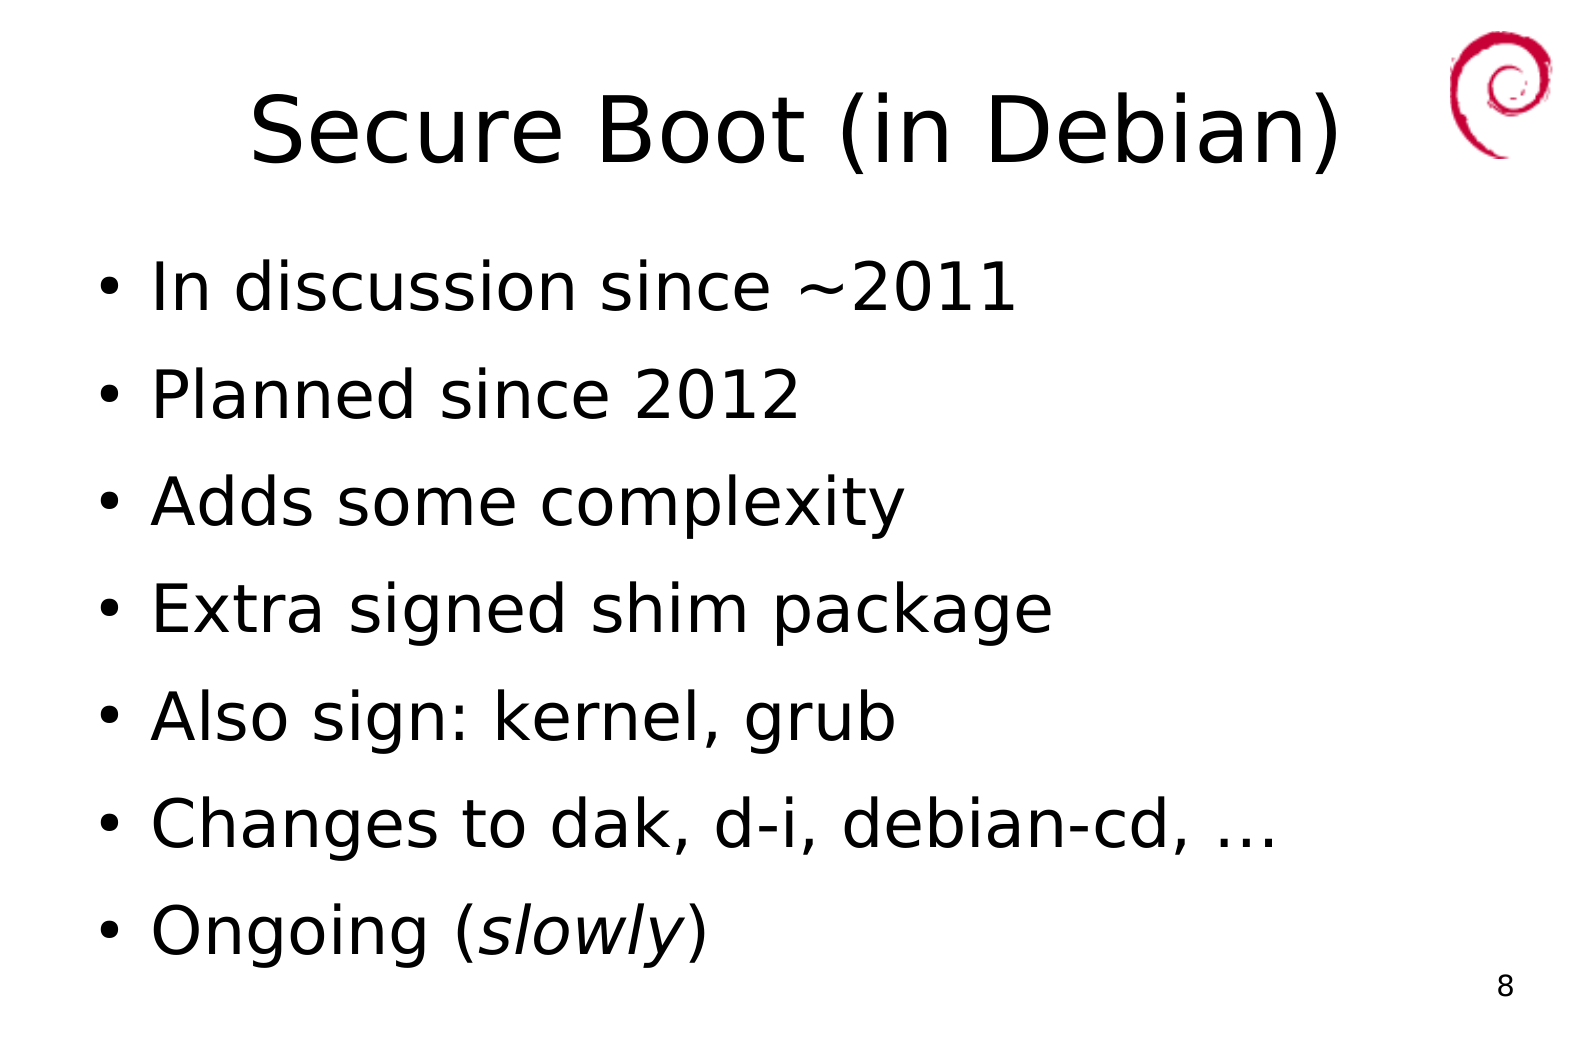

# Secure Boot (in Debian)
In discussion since ~2011
Planned since 2012
Adds some complexity
Extra signed shim package
Also sign: kernel, grub
Changes to dak, d-i, debian-cd, …
Ongoing (slowly)
8